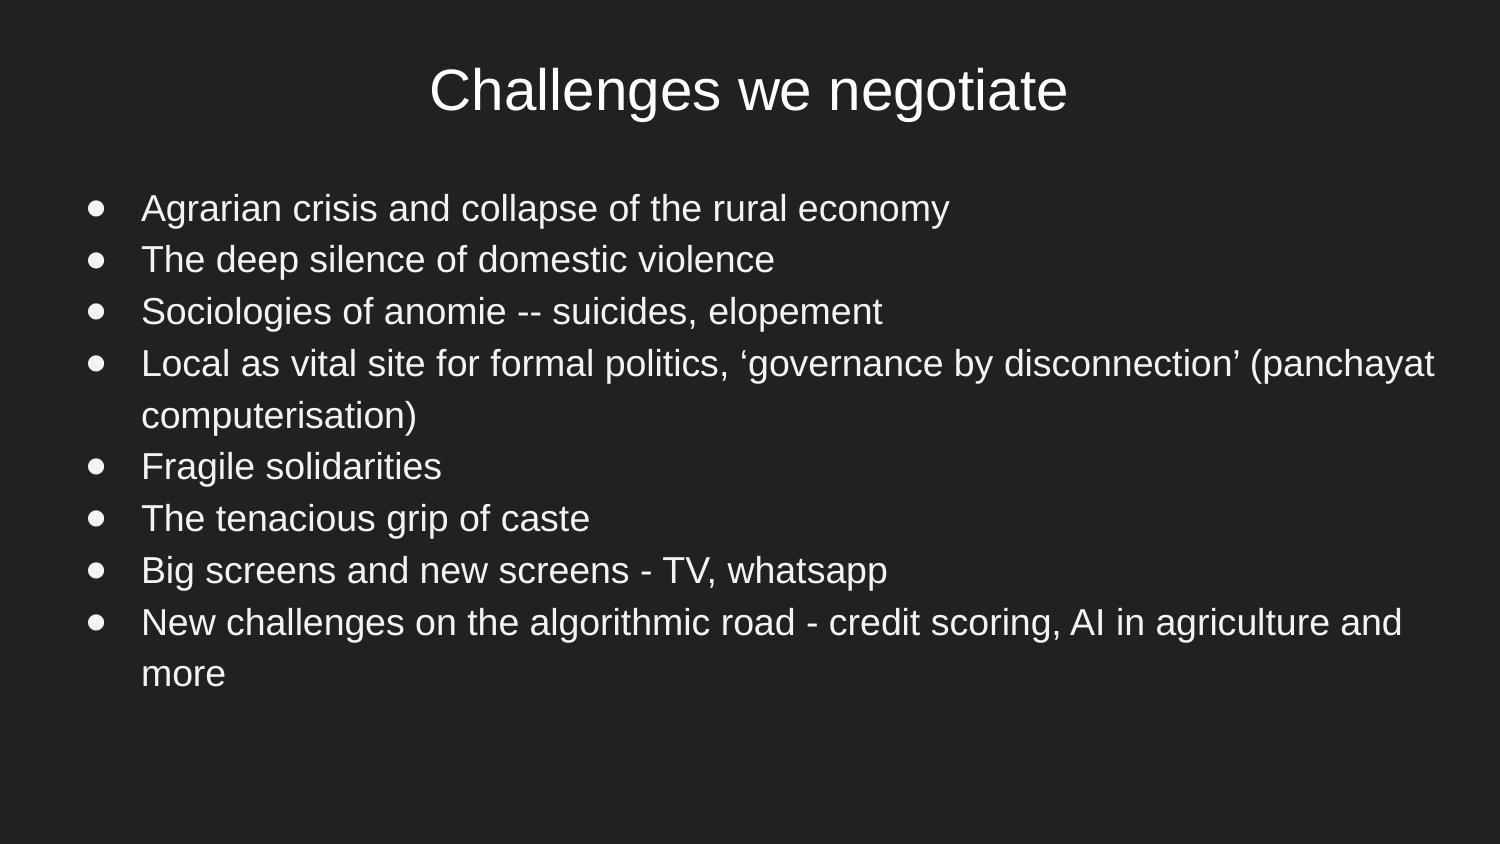

Challenges we negotiate
# Agrarian crisis and collapse of the rural economy
The deep silence of domestic violence
Sociologies of anomie -- suicides, elopement
Local as vital site for formal politics, ‘governance by disconnection’ (panchayat computerisation)
Fragile solidarities
The tenacious grip of caste
Big screens and new screens - TV, whatsapp
New challenges on the algorithmic road - credit scoring, AI in agriculture and more